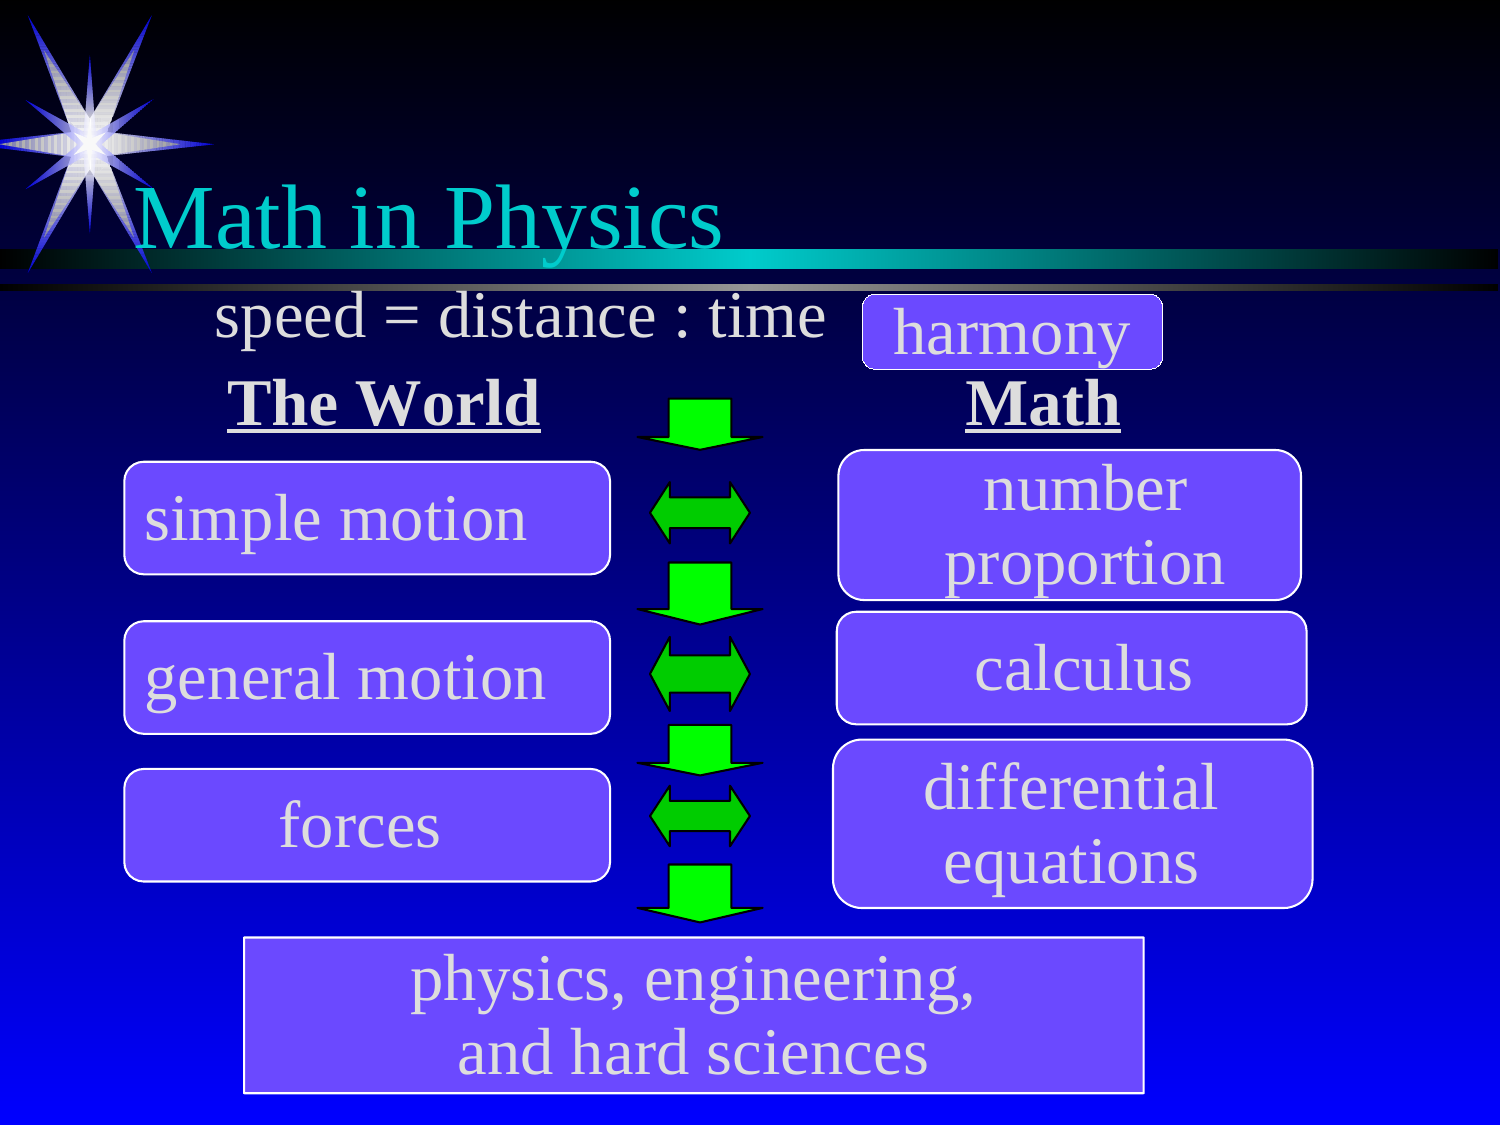

# Math in Physics
speed = distance : time
harmony
The World
Math
 number
 proportion
simple motion
 calculus
general motion
 differential
 equations
 forces
physics, engineering,
and hard sciences